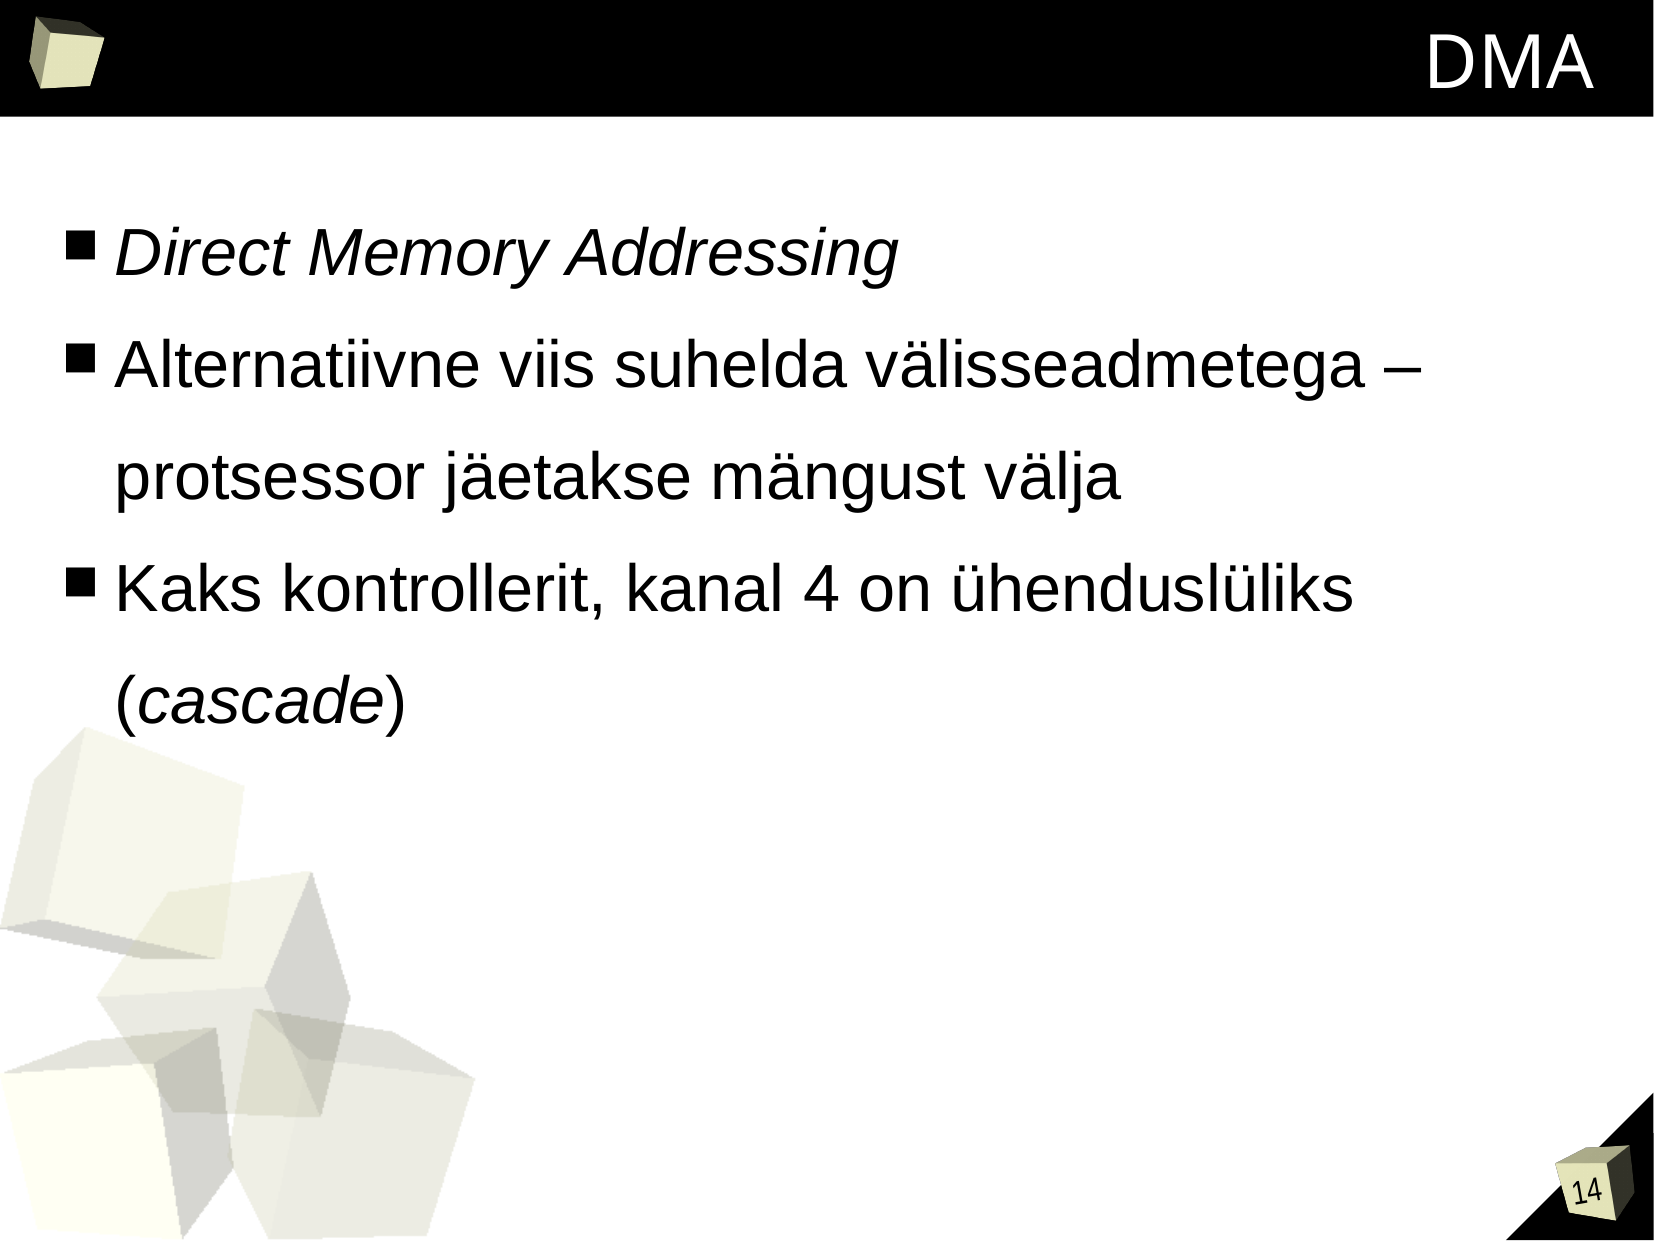

# DMA
Direct Memory Addressing
Alternatiivne viis suhelda välisseadmetega – protsessor jäetakse mängust välja
Kaks kontrollerit, kanal 4 on ühenduslüliks (cascade)